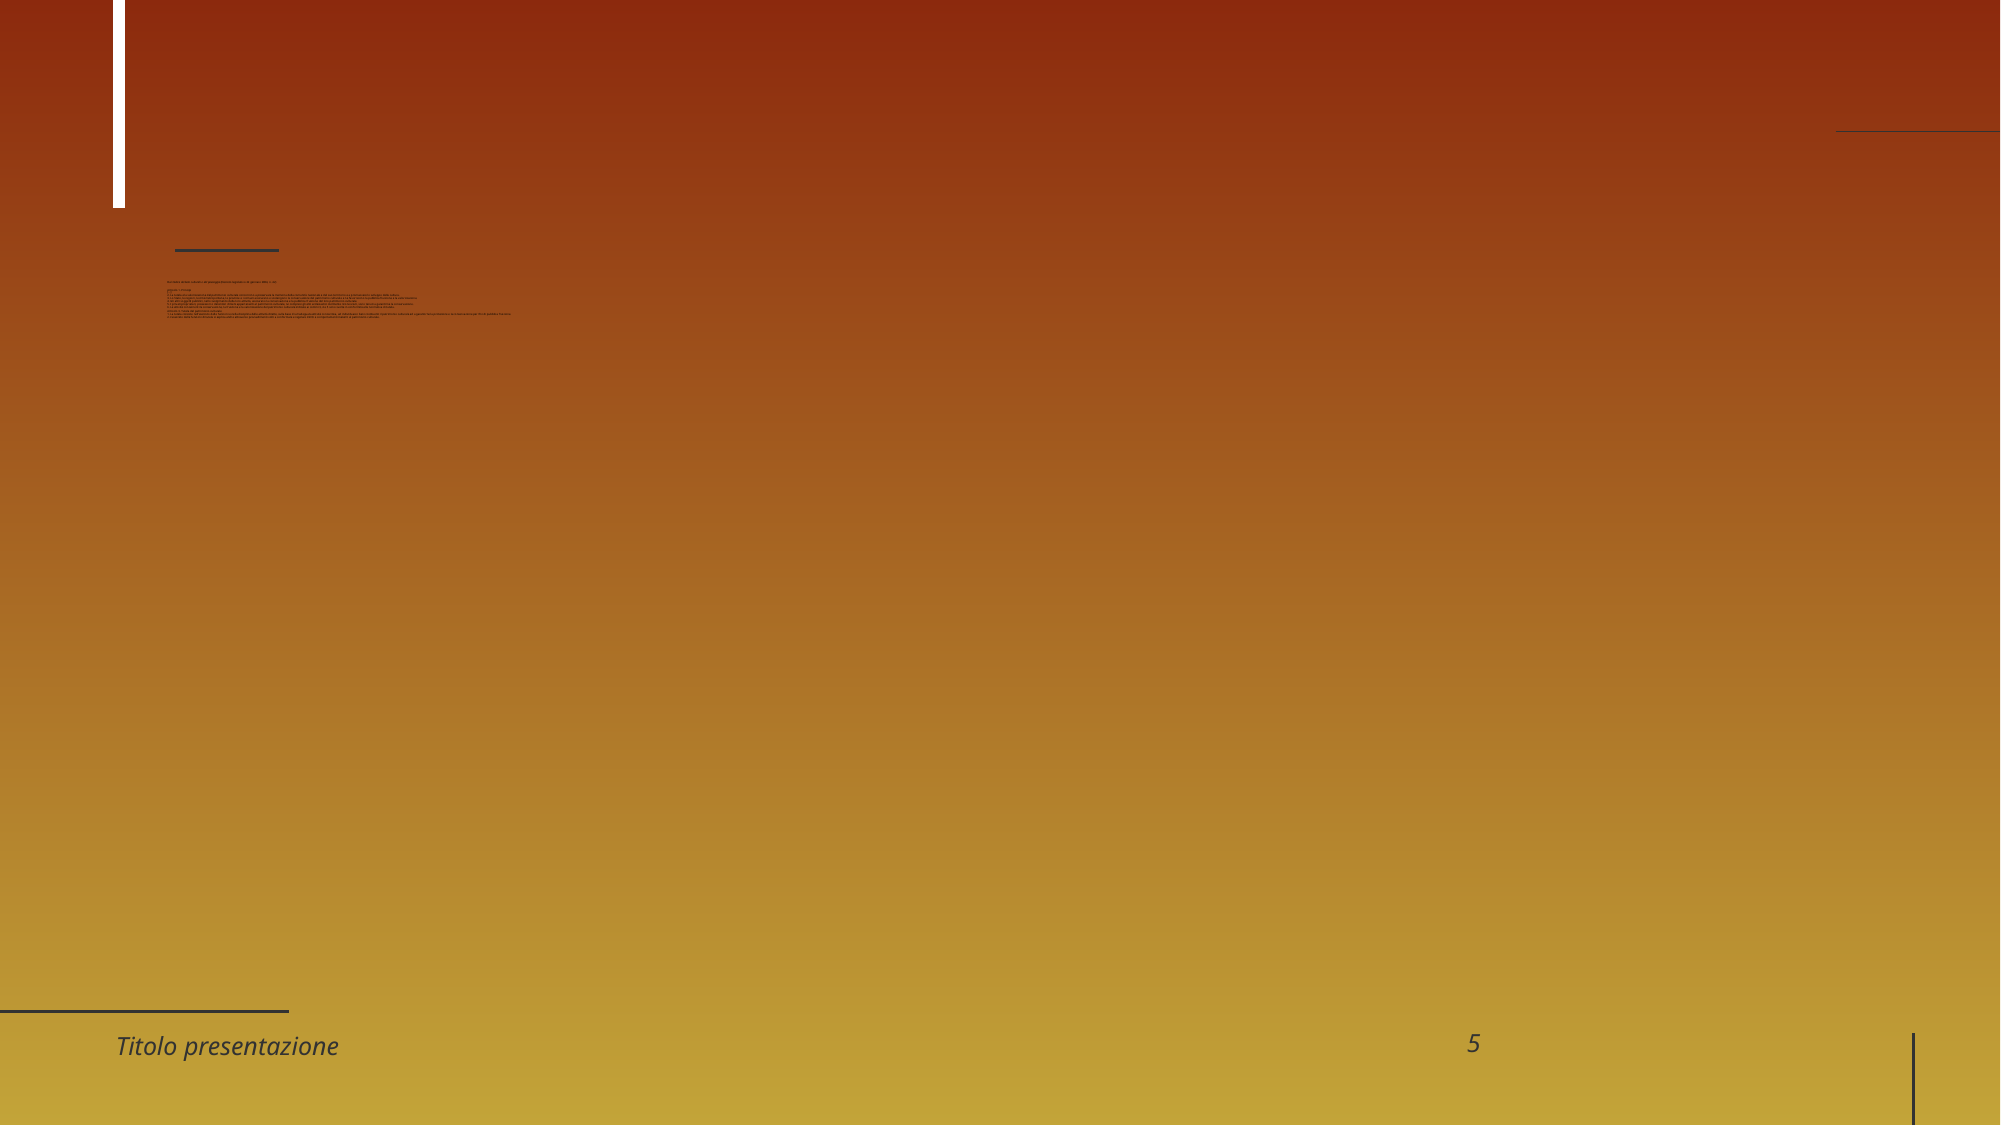

# Dal Codice dei beni culturali e del paesaggio (Decreto legislativo 22 gennaio 2004, n. 42)
Articolo 1. Principi
[…]
2. La tutela e la valorizzazione del patrimonio culturale concorrono a preservare la memoria della comunità nazionale e del suo territorio e a promuovere lo sviluppo della cultura.
3. Lo Stato, le regioni, le città metropolitane, le province e i comuni assicurano e sostengono la conservazione del patrimonio culturale e ne favoriscono la pubblica fruizione e la valorizzazione.
4. Gli altri soggetti pubblici, nello svolgimento della loro attività, assicurano la conservazione e la pubblica fruizione del loro patrimonio culturale.
5. I privati proprietari, possessori o detentori di beni appartenenti al patrimonio culturale, ivi compresi gli enti ecclesiastici civilmente riconosciuti, sono tenuti a garantirne la conservazione.
6. Le attività concernenti la conservazione, la fruizione e la valorizzazione del patrimonio culturale indicate ai commi 3, 4 e 5 sono svolte in conformità alla normativa di tutela.
Articolo 3. Tutela del patrimonio culturale
1. La tutela consiste nell'esercizio delle funzioni e nella disciplina delle attività dirette, sulla base di un'adeguata attività conoscitiva, ad individuare i beni costituenti il patrimonio culturale ed a garantirne la protezione e la conservazione per fini di pubblica fruizione.
2. L'esercizio delle funzioni di tutela si esplica anche attraverso provvedimenti volti a conformare e regolare diritti e comportamenti inerenti al patrimonio culturale.
Titolo presentazione
5